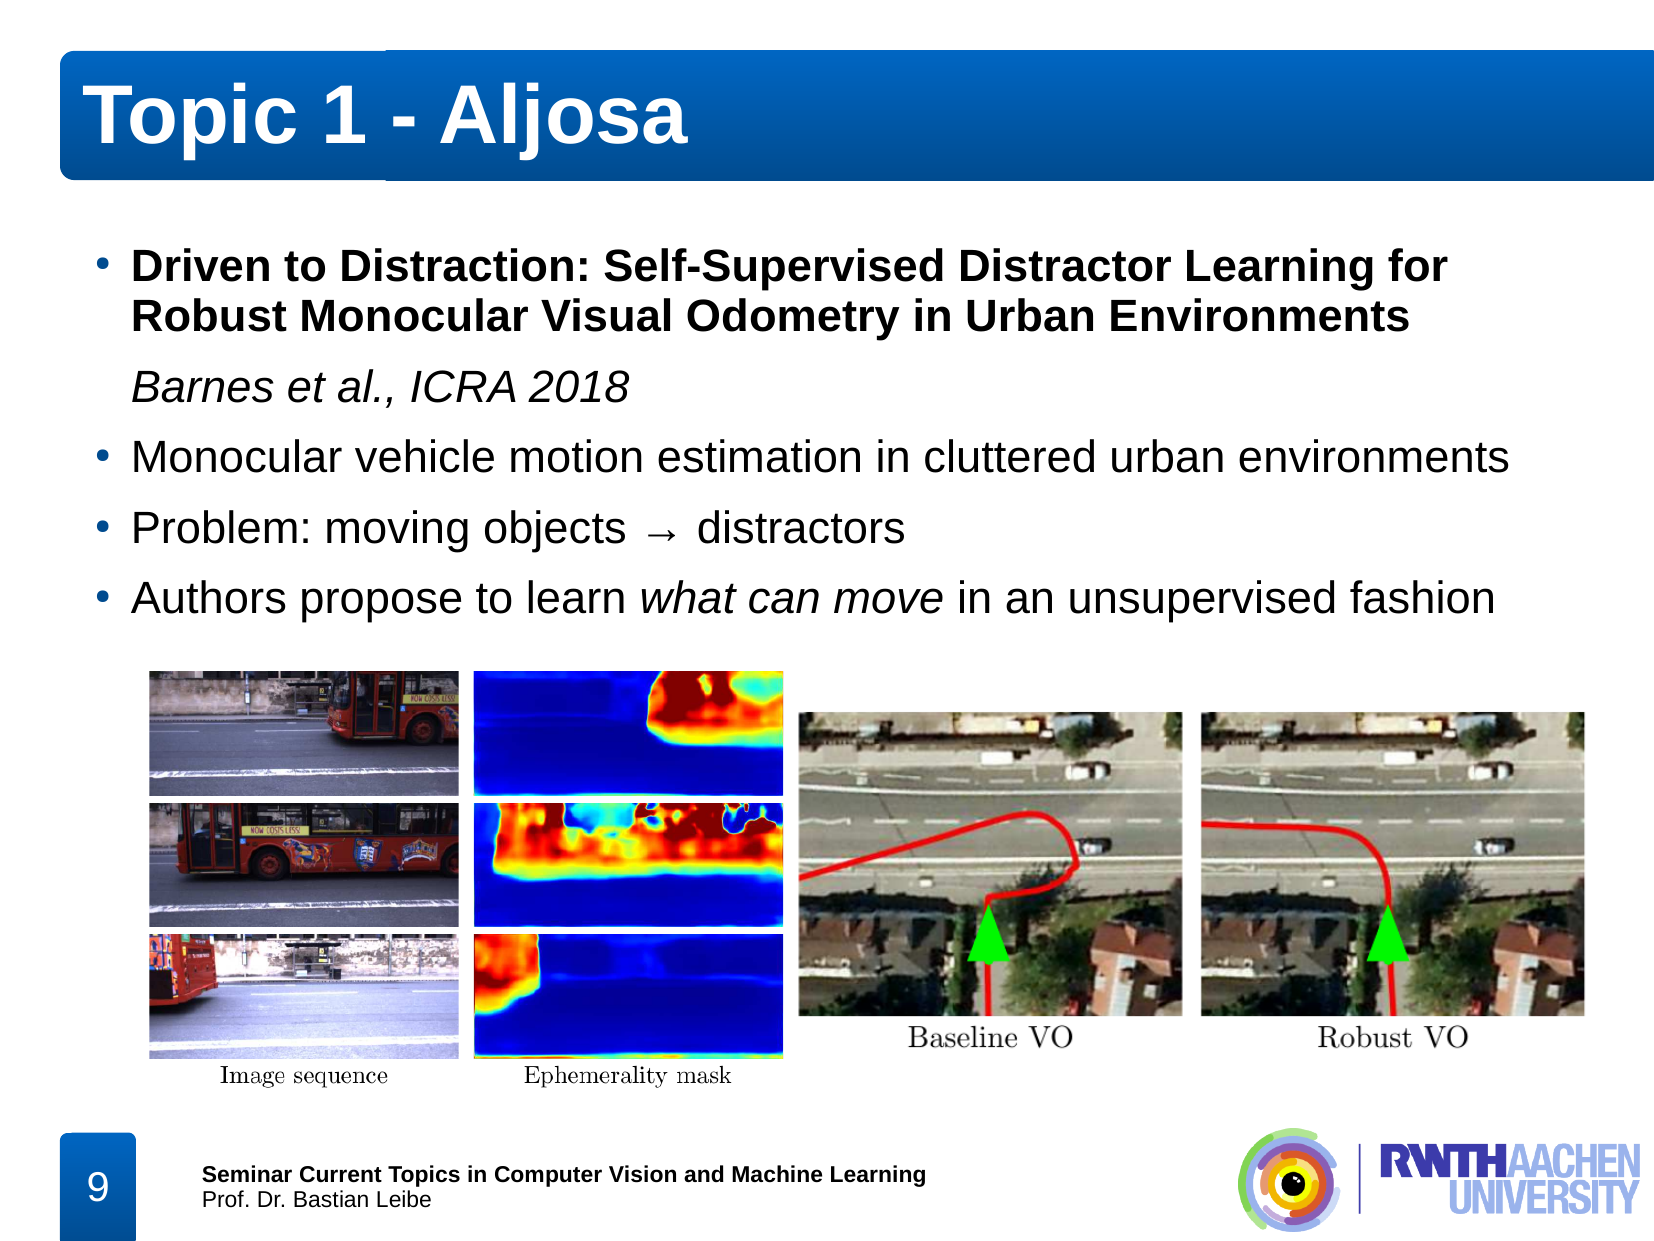

# Topic 1 - Aljosa
Driven to Distraction: Self-Supervised Distractor Learning for Robust Monocular Visual Odometry in Urban Environments
Barnes et al., ICRA 2018
Monocular vehicle motion estimation in cluttered urban environments
Problem: moving objects → distractors
Authors propose to learn what can move in an unsupervised fashion
9
TGF 2015 | October 29, 2015 | Delft